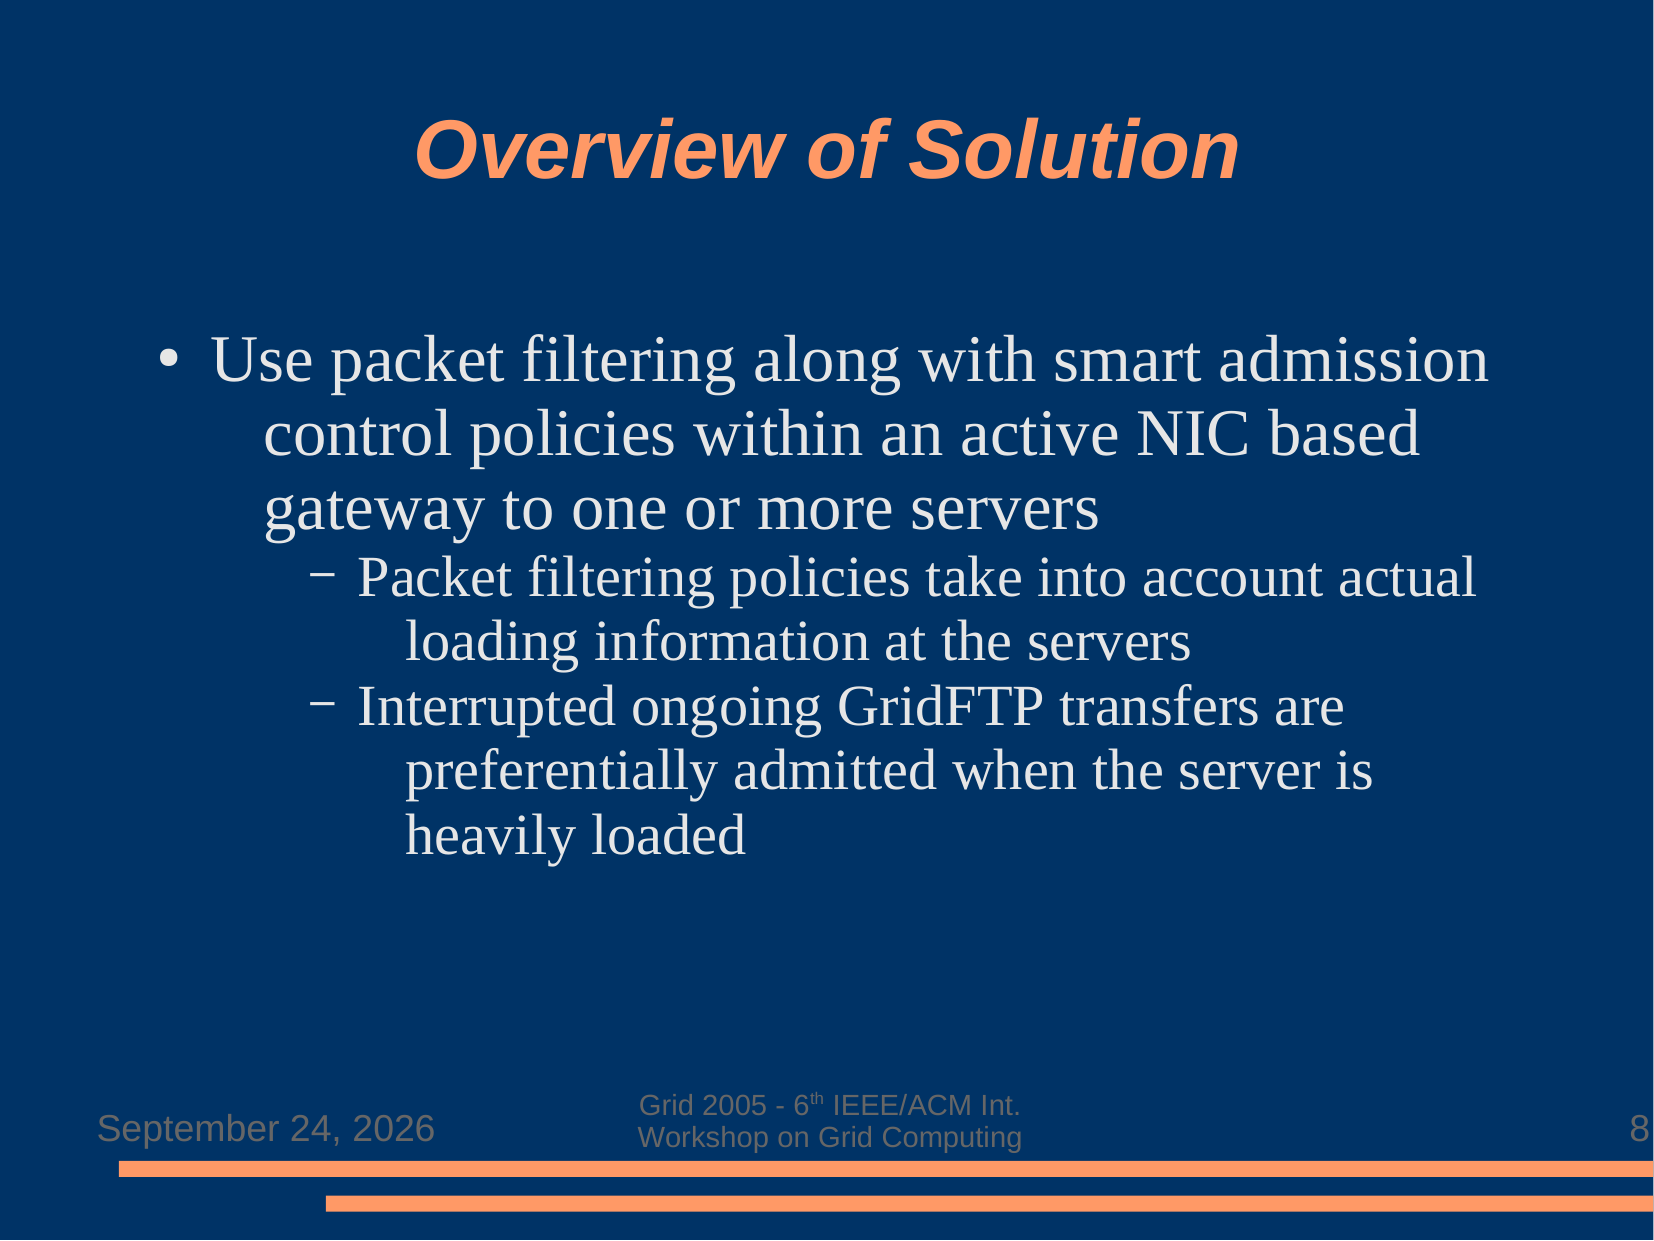

# Overview of Solution
Use packet filtering along with smart admission control policies within an active NIC based gateway to one or more servers
Packet filtering policies take into account actual loading information at the servers
Interrupted ongoing GridFTP transfers are preferentially admitted when the server is heavily loaded